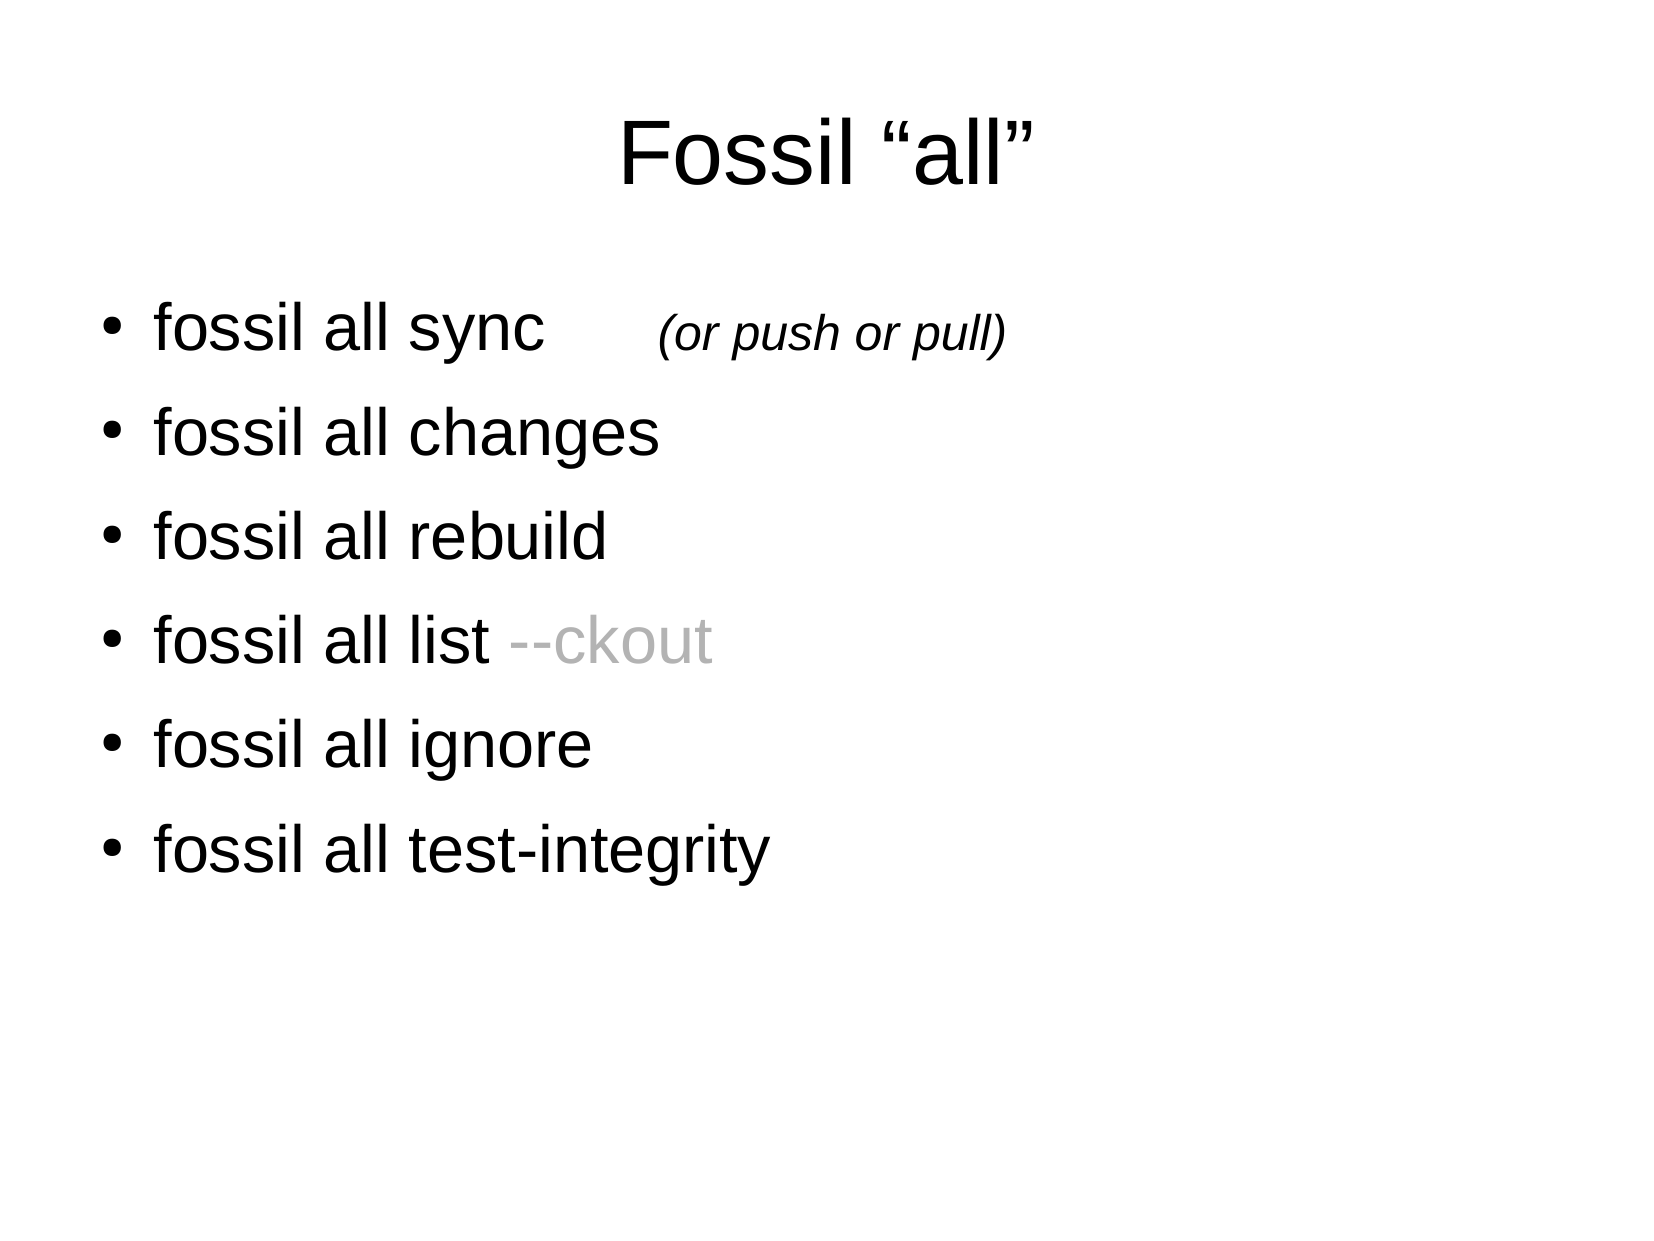

# Fossil “all”
fossil all sync (or push or pull)
fossil all changes
fossil all rebuild
fossil all list --ckout
fossil all ignore
fossil all test-integrity